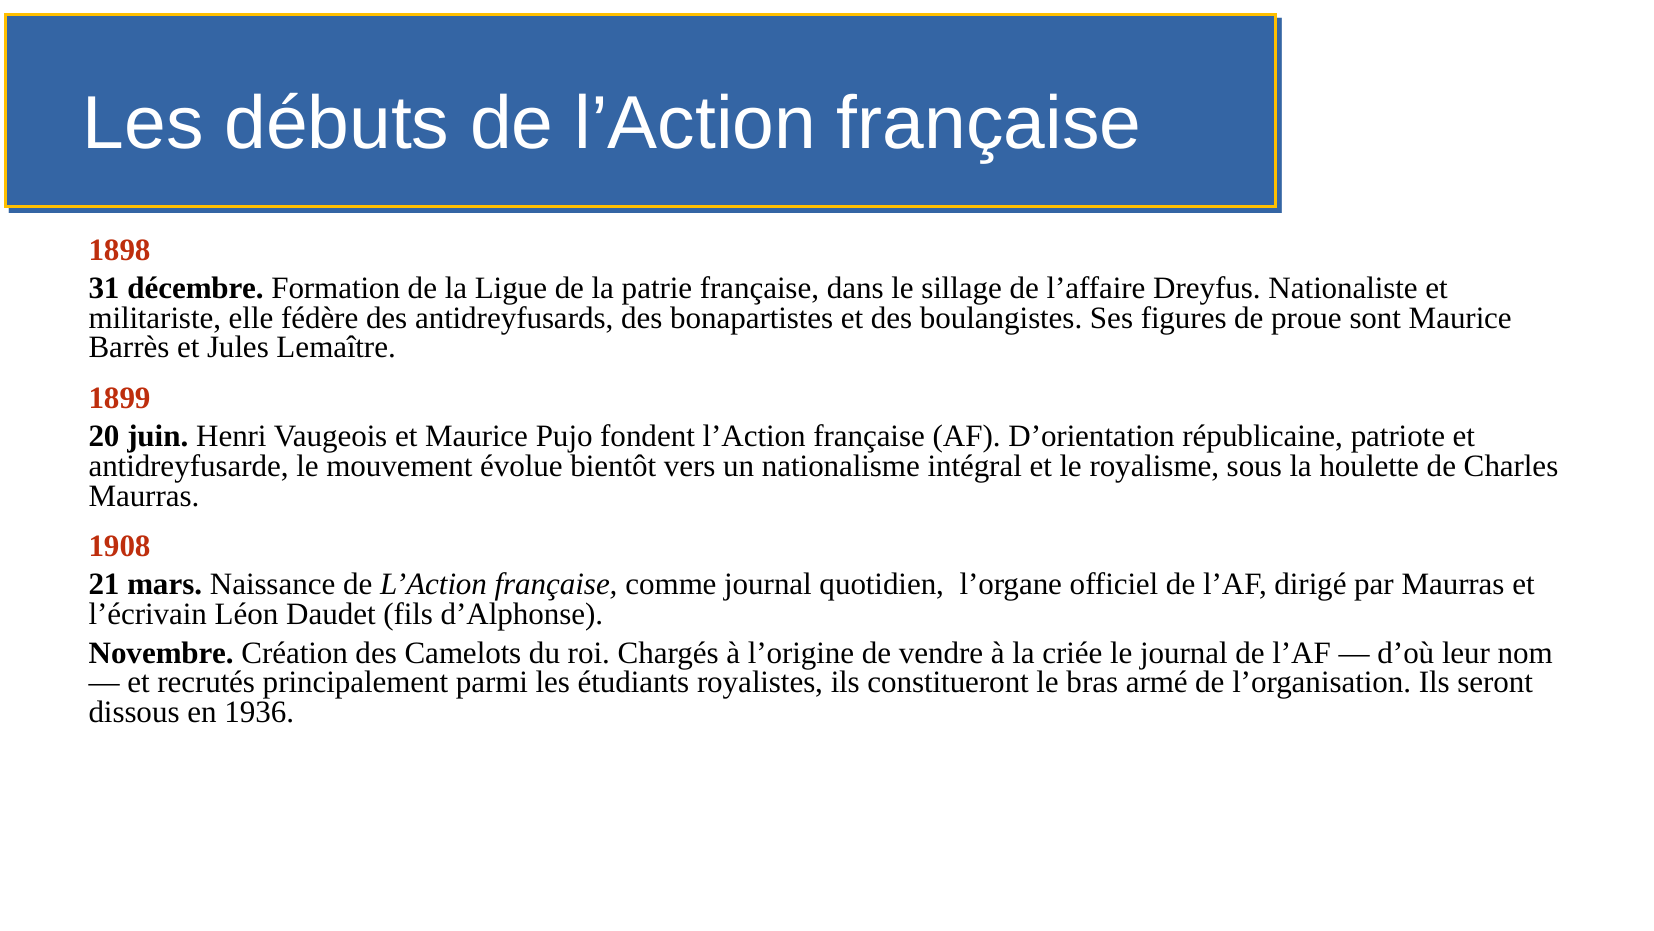

# Les débuts de l’Action française
1898
31 décembre. Formation de la Ligue de la patrie française, dans le sillage de l’affaire Dreyfus. Nationaliste et militariste, elle fédère des antidreyfusards, des bonapartistes et des boulangistes. Ses figures de proue sont Maurice Barrès et Jules Lemaître.
1899
20 juin. Henri Vaugeois et Maurice Pujo fondent l’Action française (AF). D’orientation républicaine, patriote et antidreyfusarde, le mouvement évolue bientôt vers un nationalisme intégral et le royalisme, sous la houlette de Charles Maurras.
1908
21 mars. Naissance de L’Action française, comme journal quotidien, l’organe officiel de l’AF, dirigé par Maurras et l’écrivain Léon Daudet (fils d’Alphonse).
Novembre. Création des Camelots du roi. Chargés à l’origine de vendre à la criée le journal de l’AF — d’où leur nom — et recrutés principalement parmi les étudiants royalistes, ils constitueront le bras armé de l’organisation. Ils seront dissous en 1936.